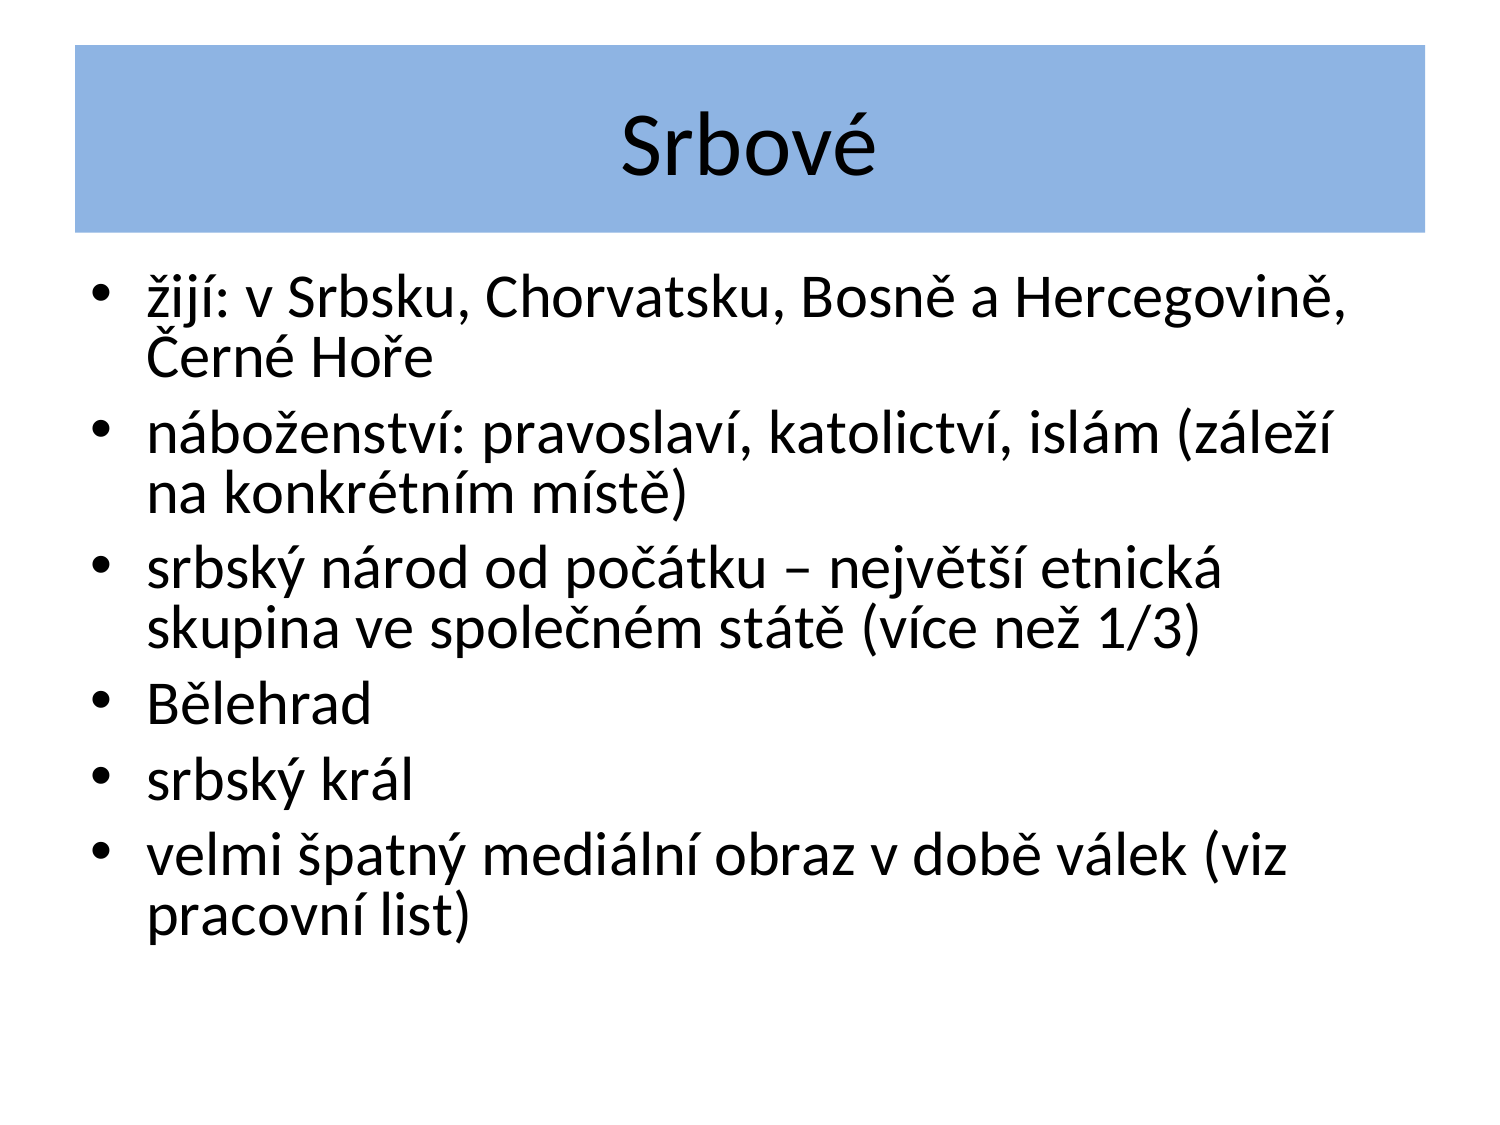

# Srbové
žijí: v Srbsku, Chorvatsku, Bosně a Hercegovině, Černé Hoře
náboženství: pravoslaví, katolictví, islám (záleží na konkrétním místě)
srbský národ od počátku – největší etnická skupina ve společném státě (více než 1/3)
Bělehrad
srbský král
velmi špatný mediální obraz v době válek (viz pracovní list)